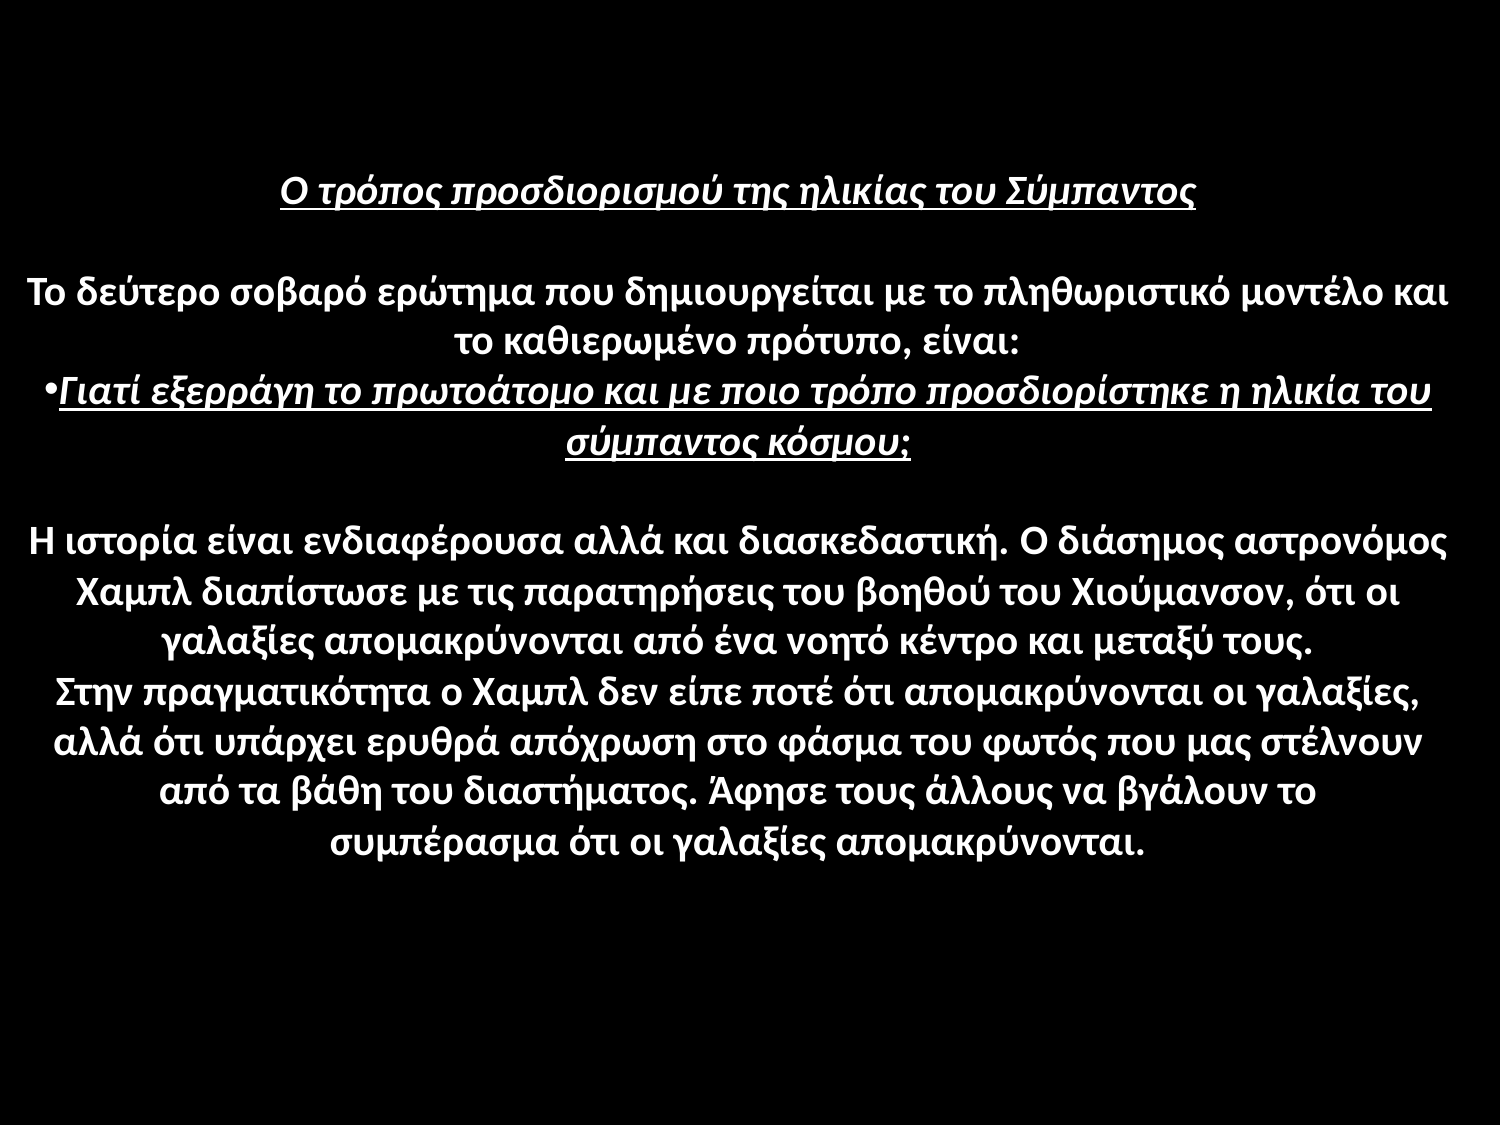

Ο τρόπος προσδιορισμού της ηλικίας του Σύμπαντος
Το δεύτερο σοβαρό ερώτημα που δημιουργείται με το πληθωριστικό μοντέλο και το καθιερωμένο πρότυπο, είναι:
Γιατί εξερράγη το πρωτοάτομο και με ποιο τρόπο προσδιορίστηκε η ηλικία του σύμπαντος κόσμου;
Η ιστορία είναι ενδιαφέρουσα αλλά και διασκεδαστική. Ο διάσημος αστρονόμος Χαμπλ διαπίστωσε με τις παρατηρήσεις του βοηθού του Χιούμανσον, ότι οι γαλαξίες απομακρύνονται από ένα νοητό κέντρο και μεταξύ τους.
Στην πραγματικότητα ο Χαμπλ δεν είπε ποτέ ότι απομακρύνονται οι γαλαξίες, αλλά ότι υπάρχει ερυθρά απόχρωση στο φάσμα του φωτός που μας στέλνουν από τα βάθη του διαστήματος. Άφησε τους άλλους να βγάλουν το συμπέρασμα ότι οι γαλαξίες απομακρύνονται.